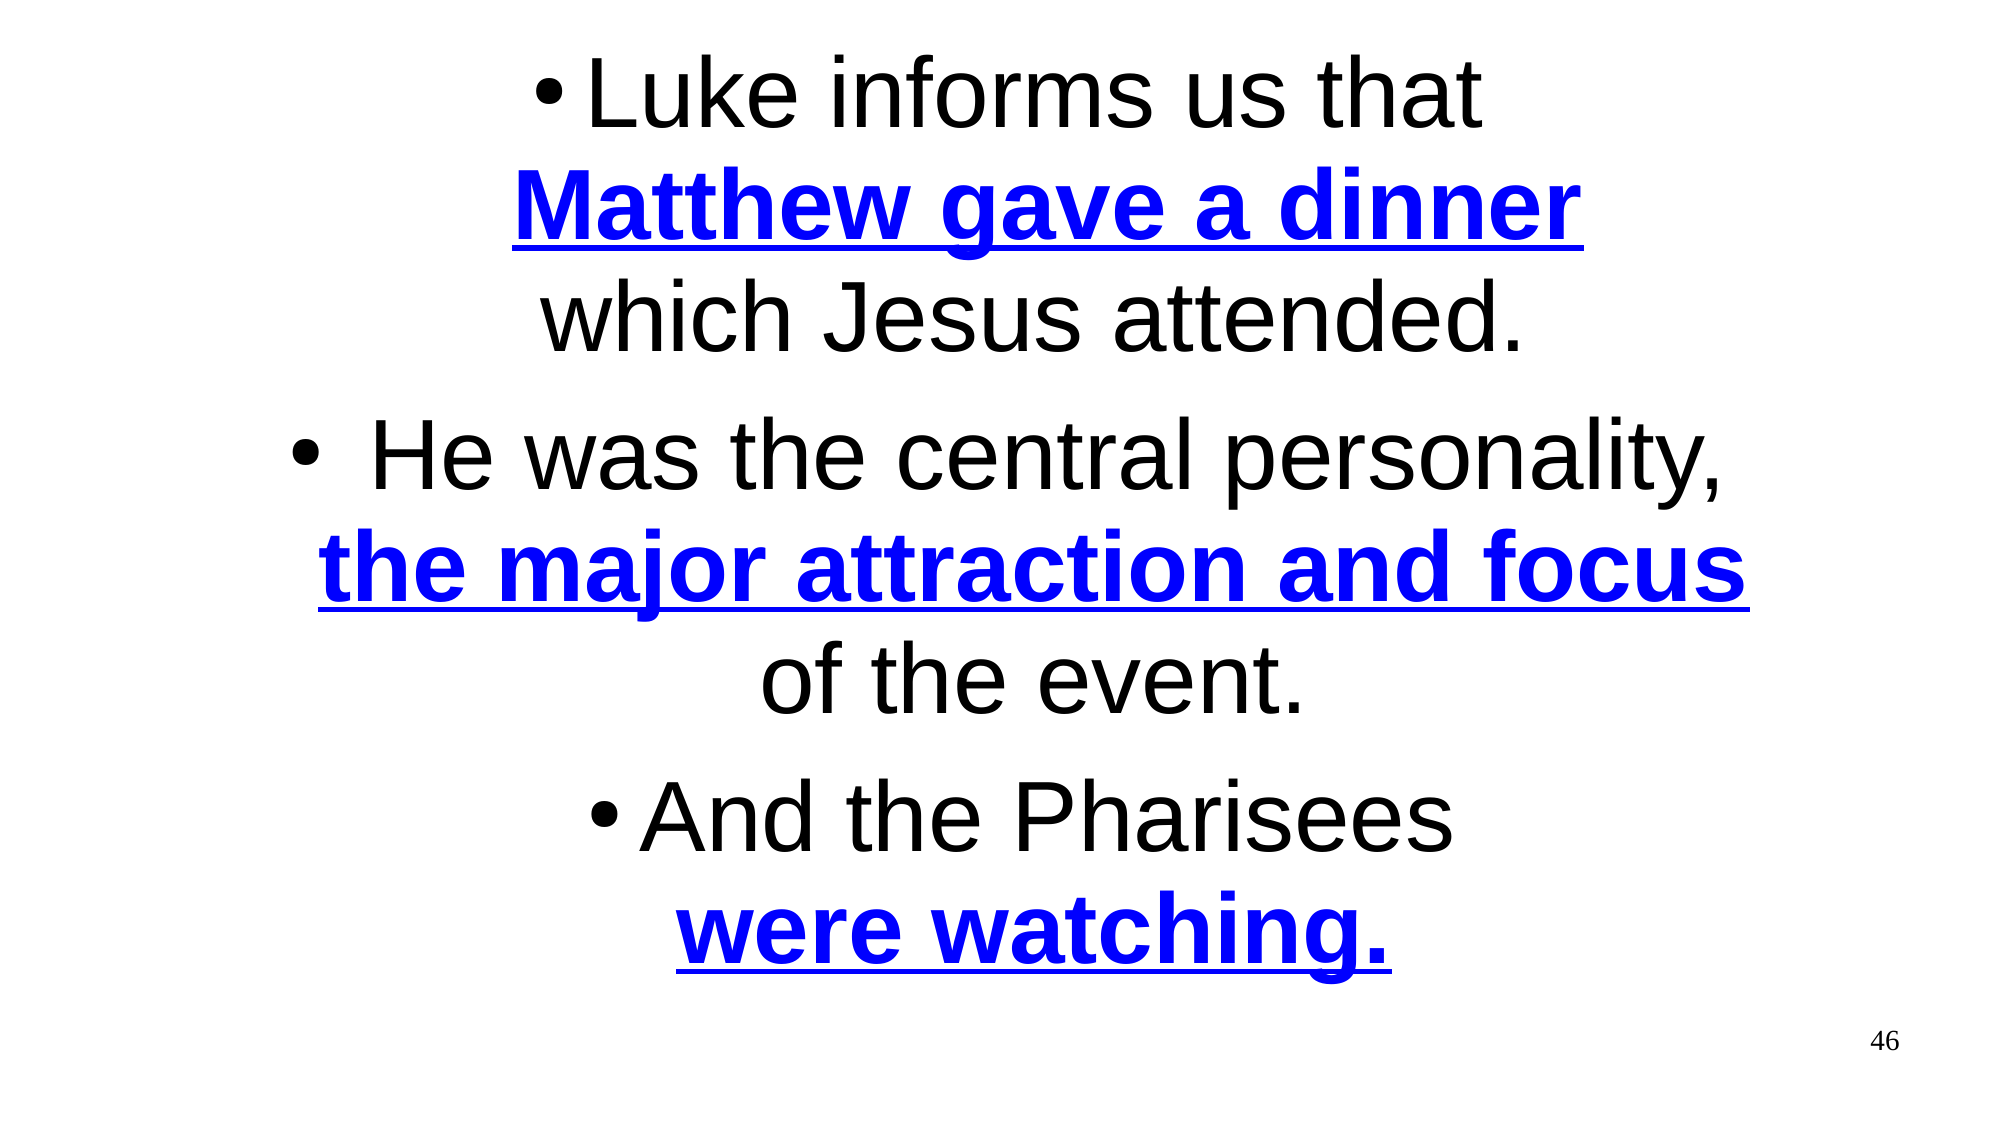

# Luke informs us that Matthew gave a dinner which Jesus attended.
 He was the central personality,
the major attraction and focus
of the event.
And the Pharisees
were watching.
46